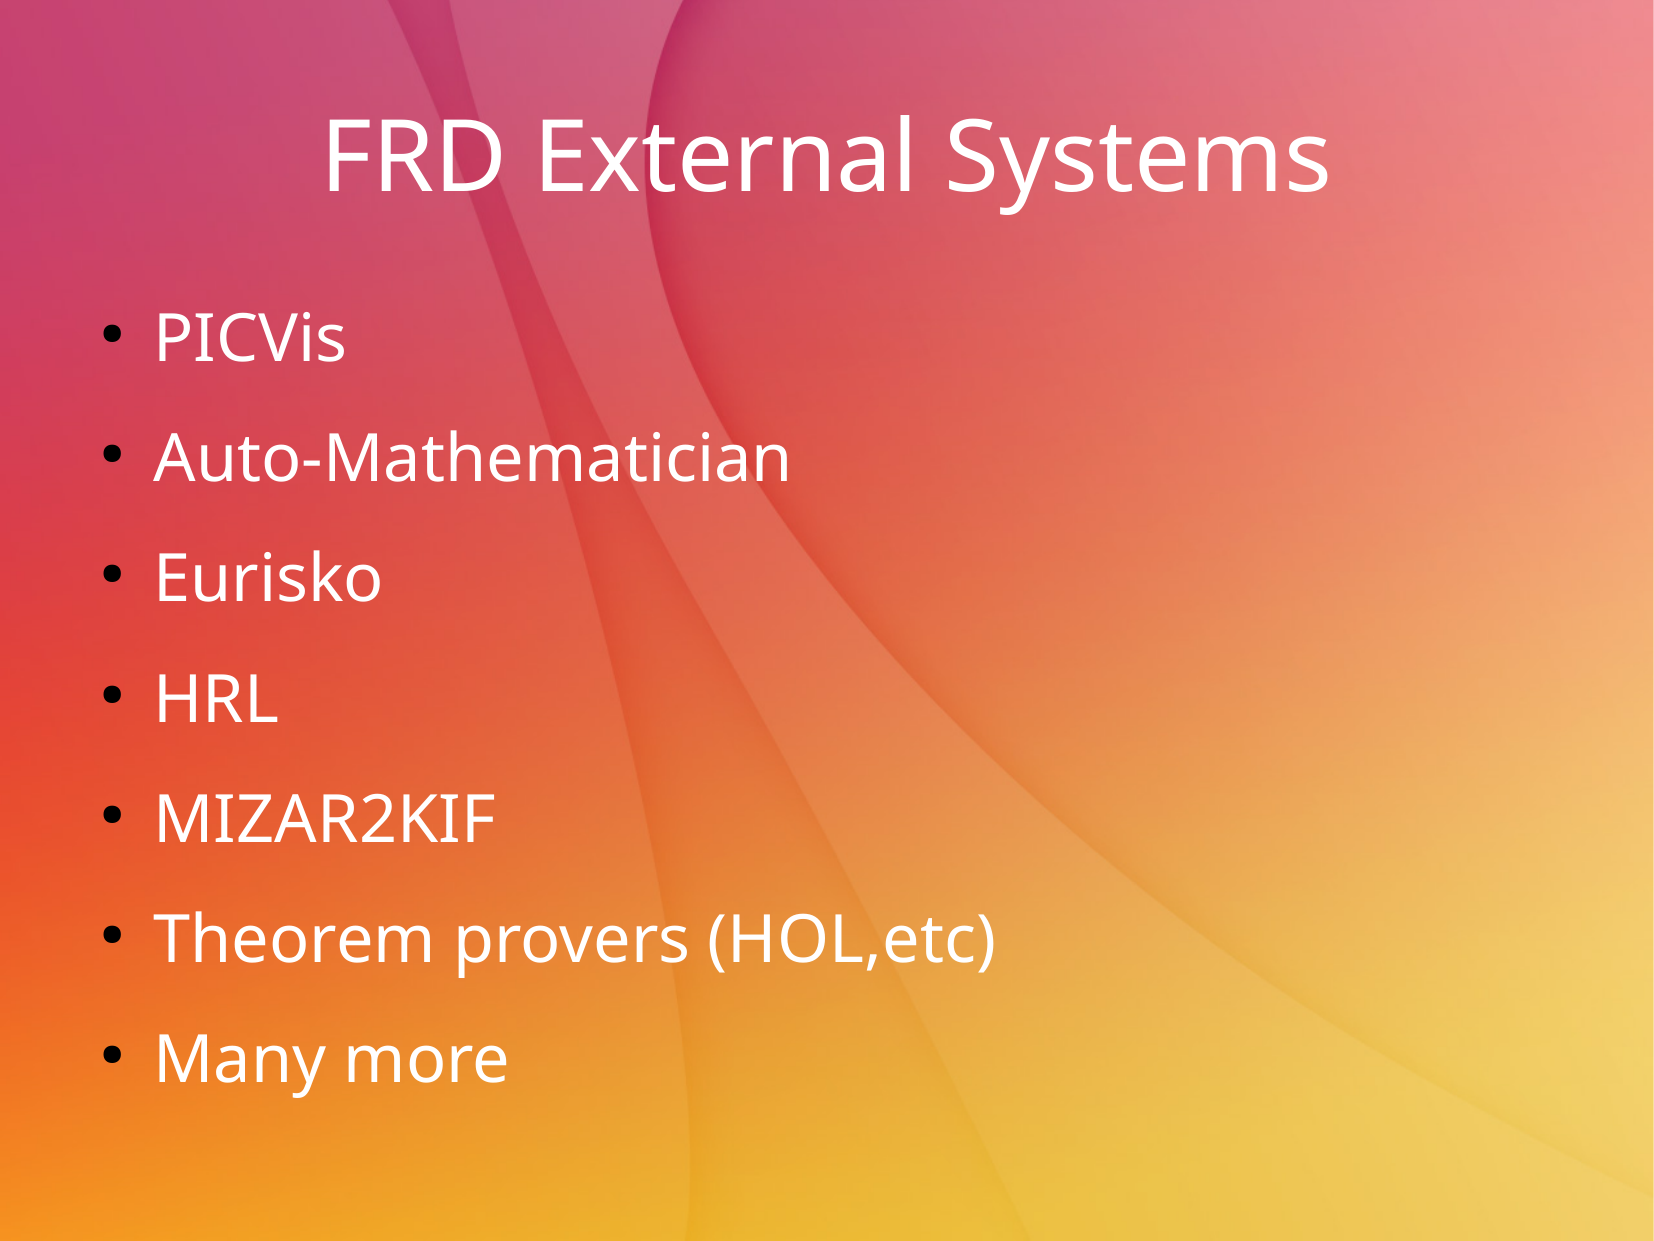

# FRD External Systems
PICVis
Auto-Mathematician
Eurisko
HRL
MIZAR2KIF
Theorem provers (HOL,etc)
Many more